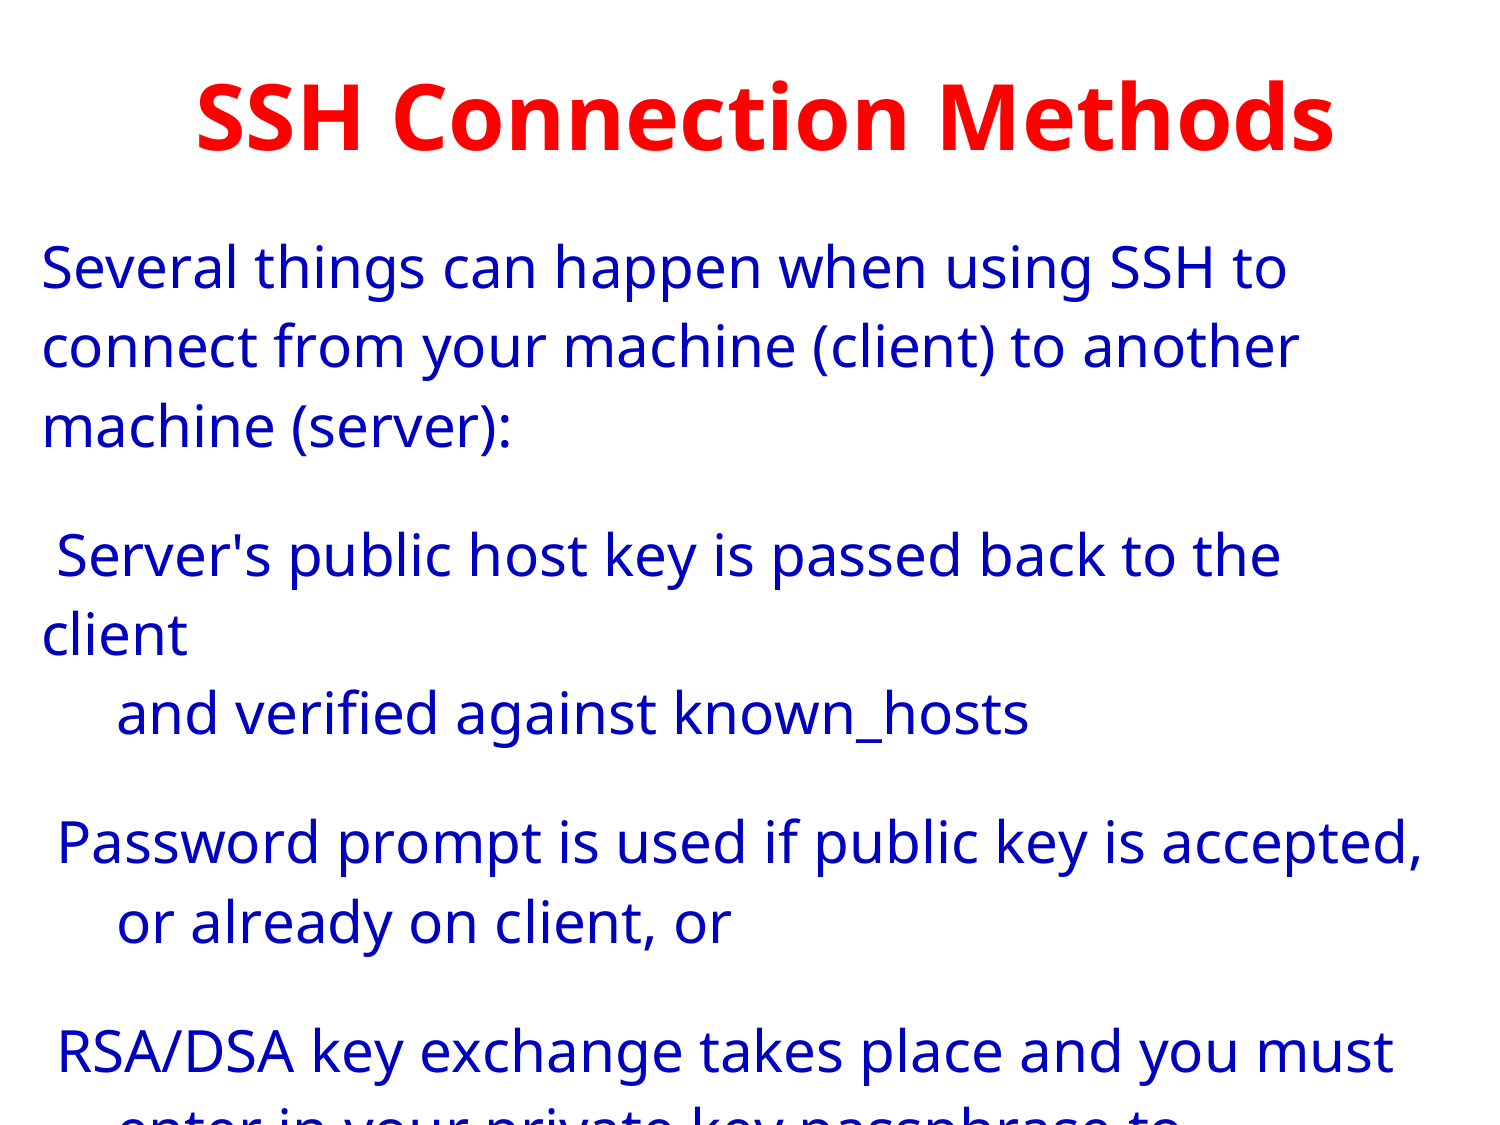

# SSH Connection Methods
Several things can happen when using SSH to connect from your machine (client) to another machine (server):
 Server's public host key is passed back to the client
	and verified against known_hosts
 Password prompt is used if public key is accepted, 	or already on client, or
 RSA/DSA key exchange takes place and you must 	enter in your private key passphrase to
	authenticate (assuming you have one).